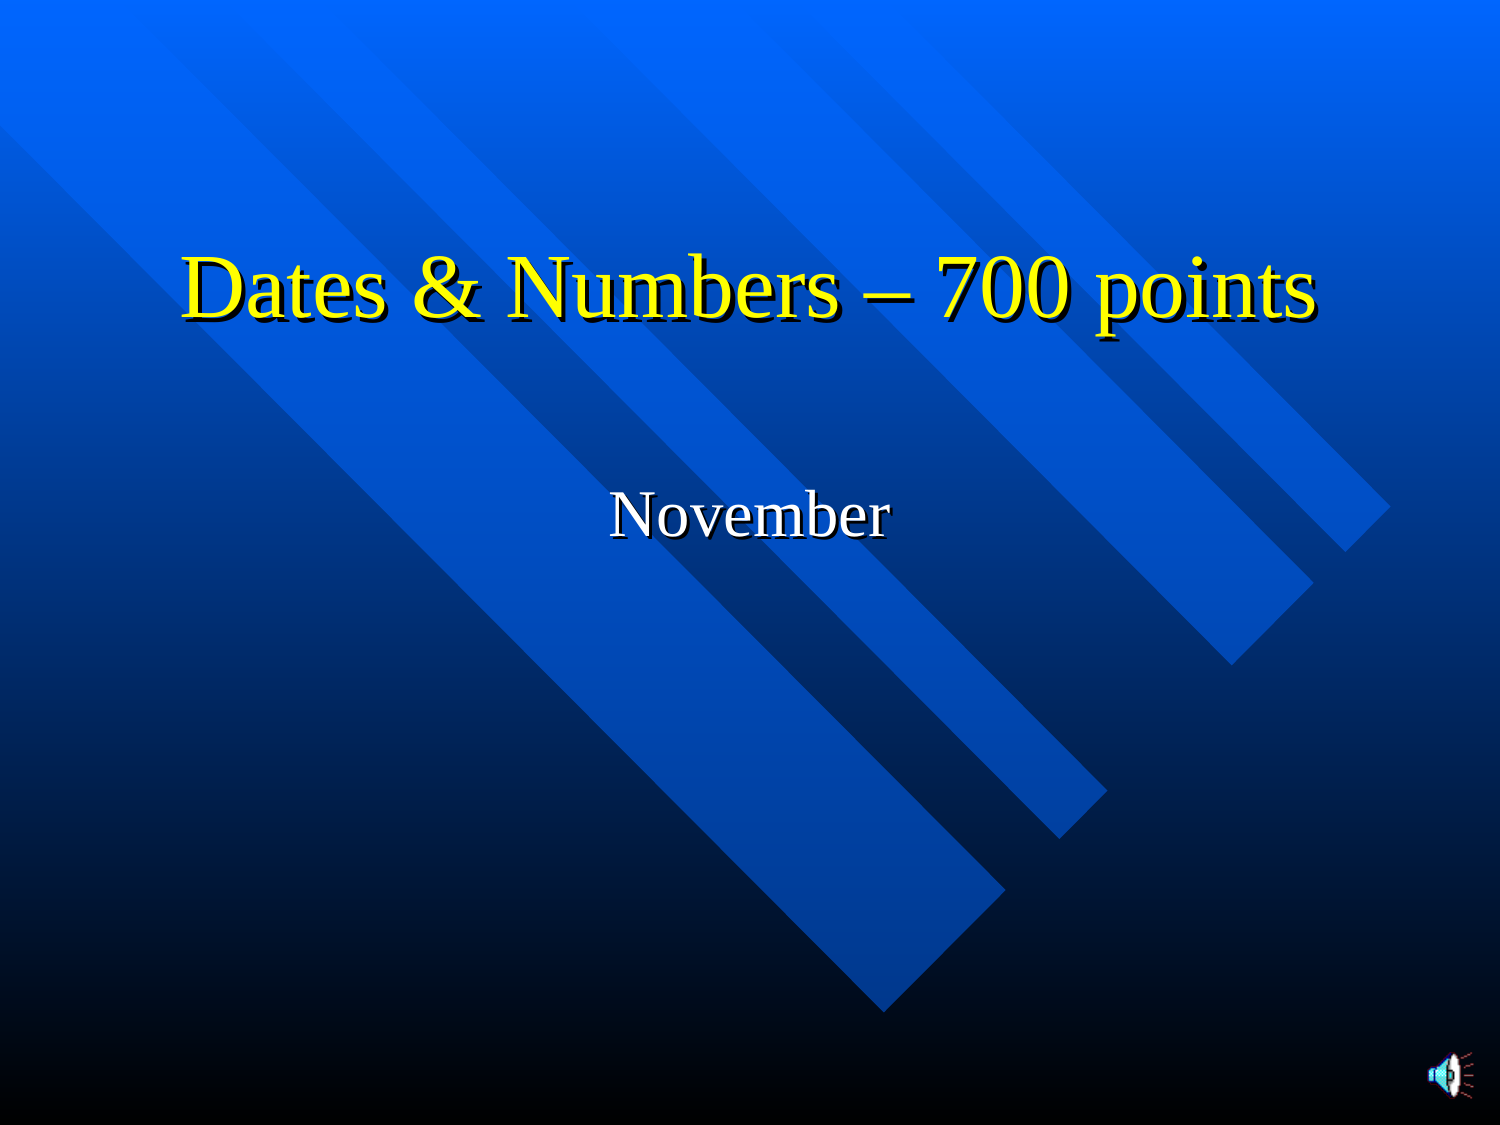

# Dates & Numbers – 700 points
November